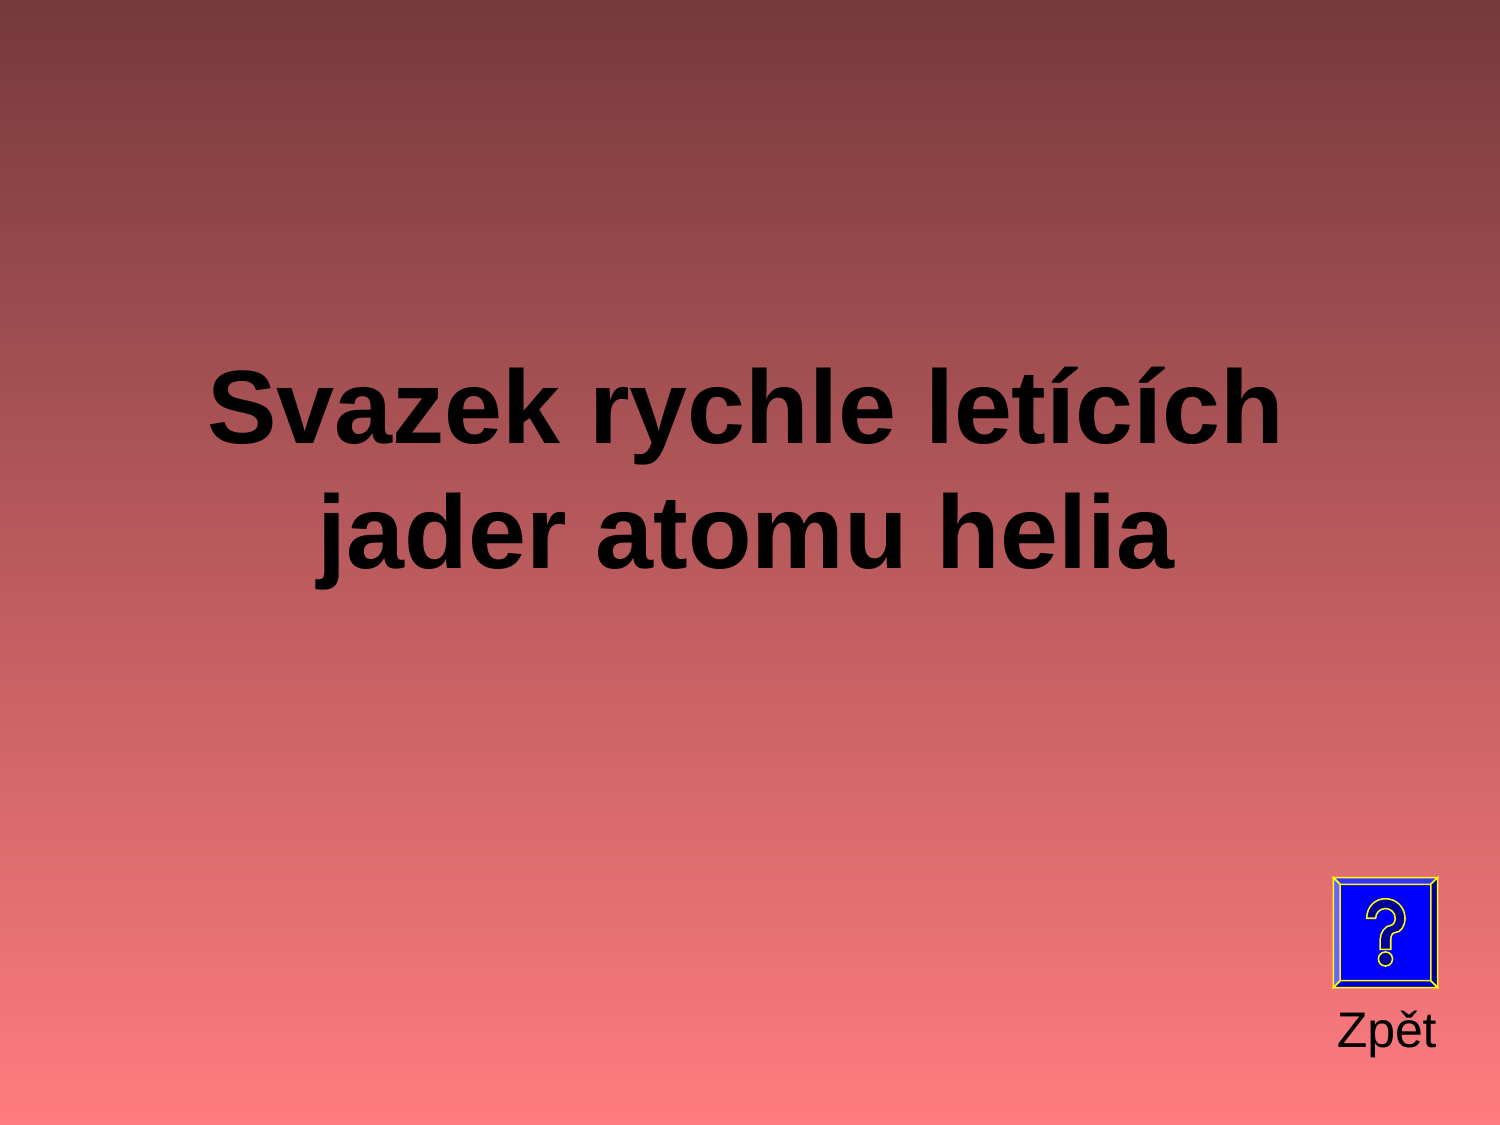

Svazek rychle letících jader atomu helia
Zpět